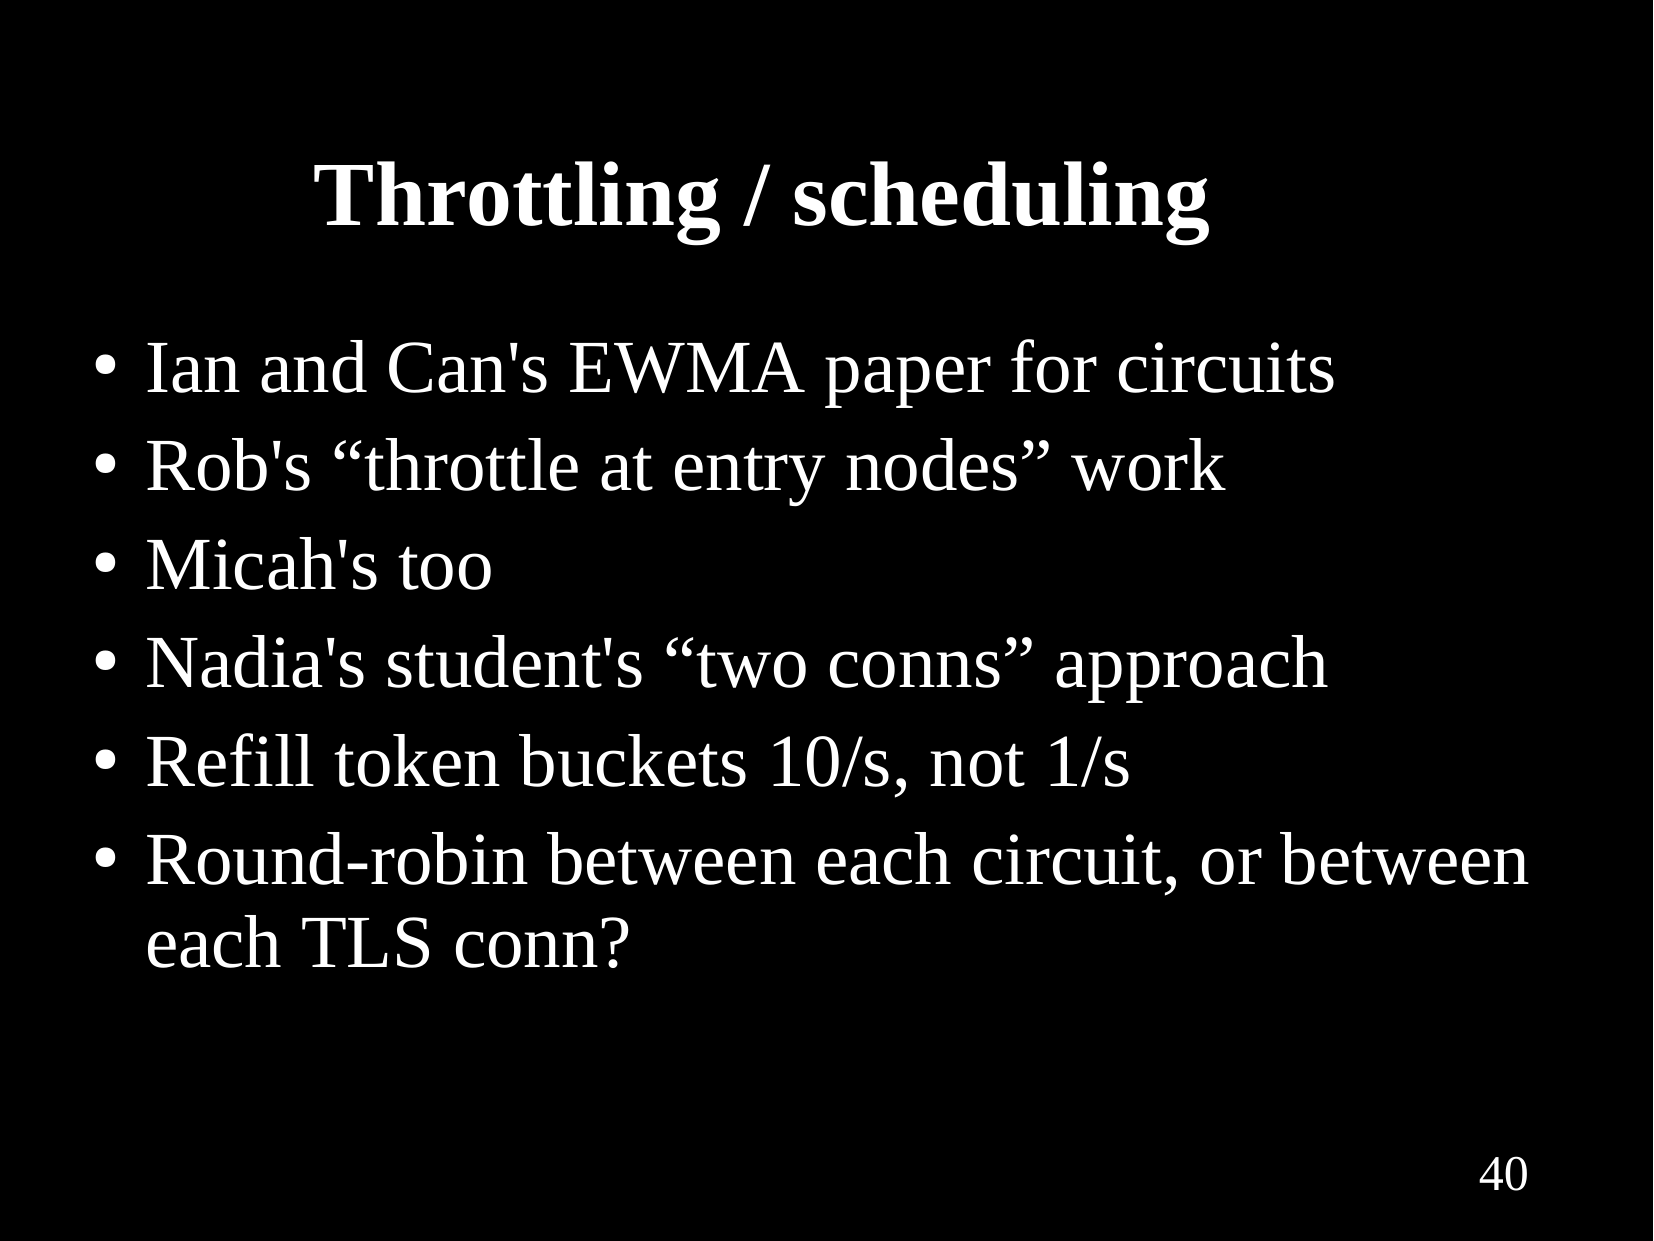

# Throttling / scheduling
Ian and Can's EWMA paper for circuits
Rob's “throttle at entry nodes” work
Micah's too
Nadia's student's “two conns” approach
Refill token buckets 10/s, not 1/s
Round-robin between each circuit, or between each TLS conn?